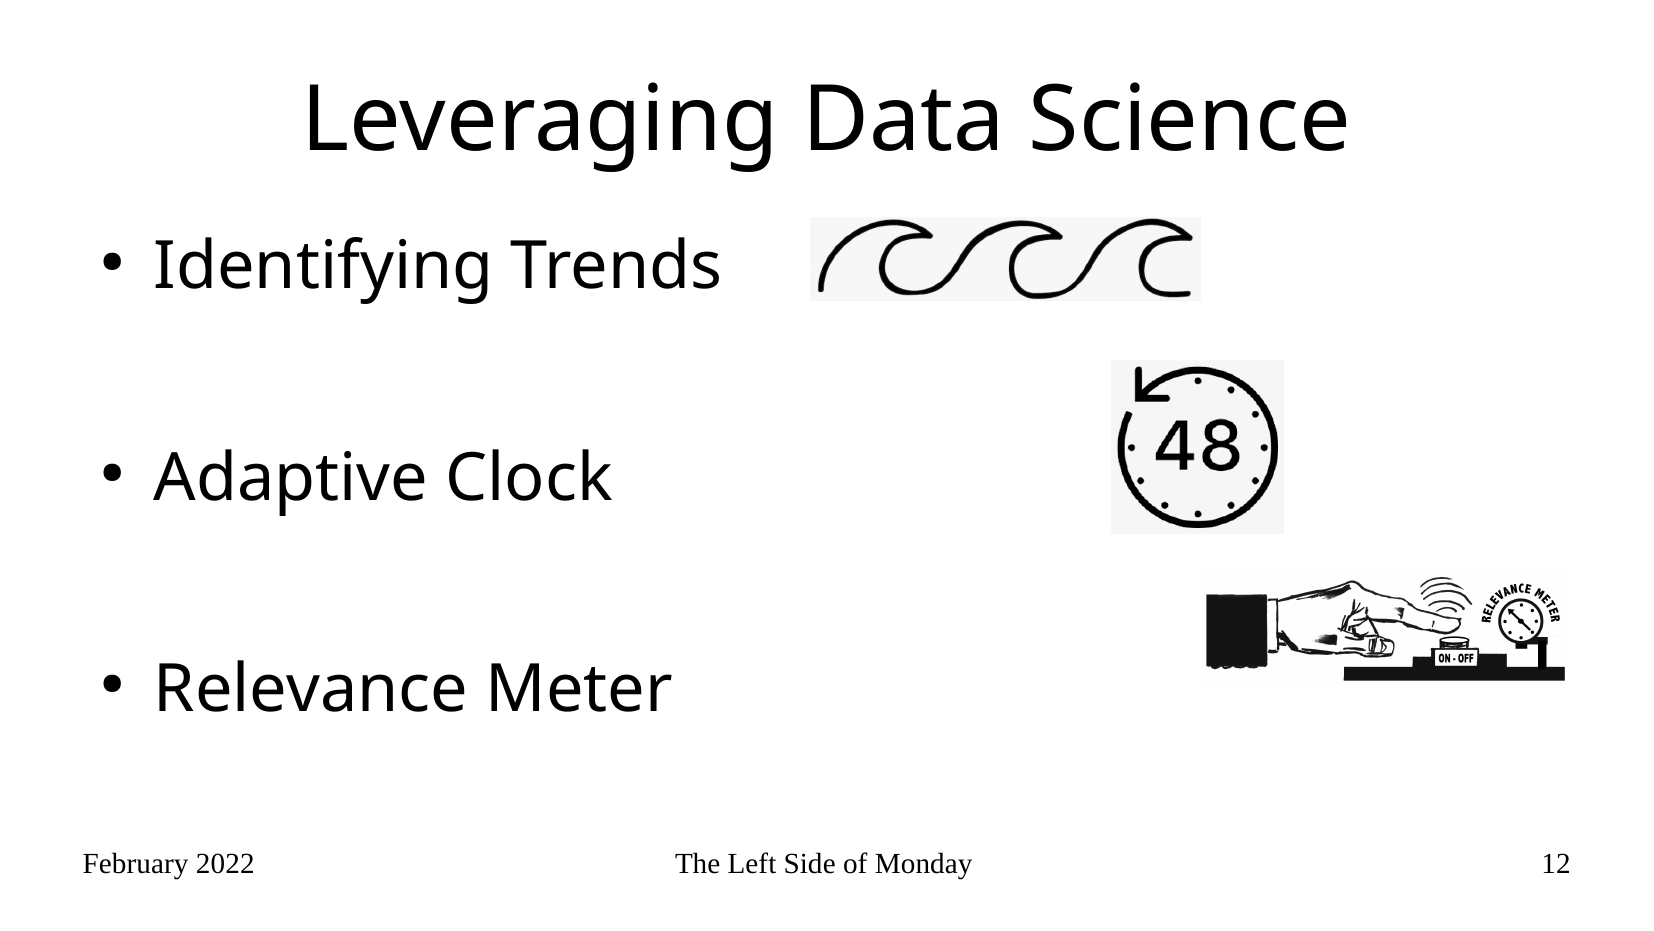

# Leveraging Data Science
Identifying Trends
Adaptive Clock
Relevance Meter
February 2022
The Left Side of Monday
12